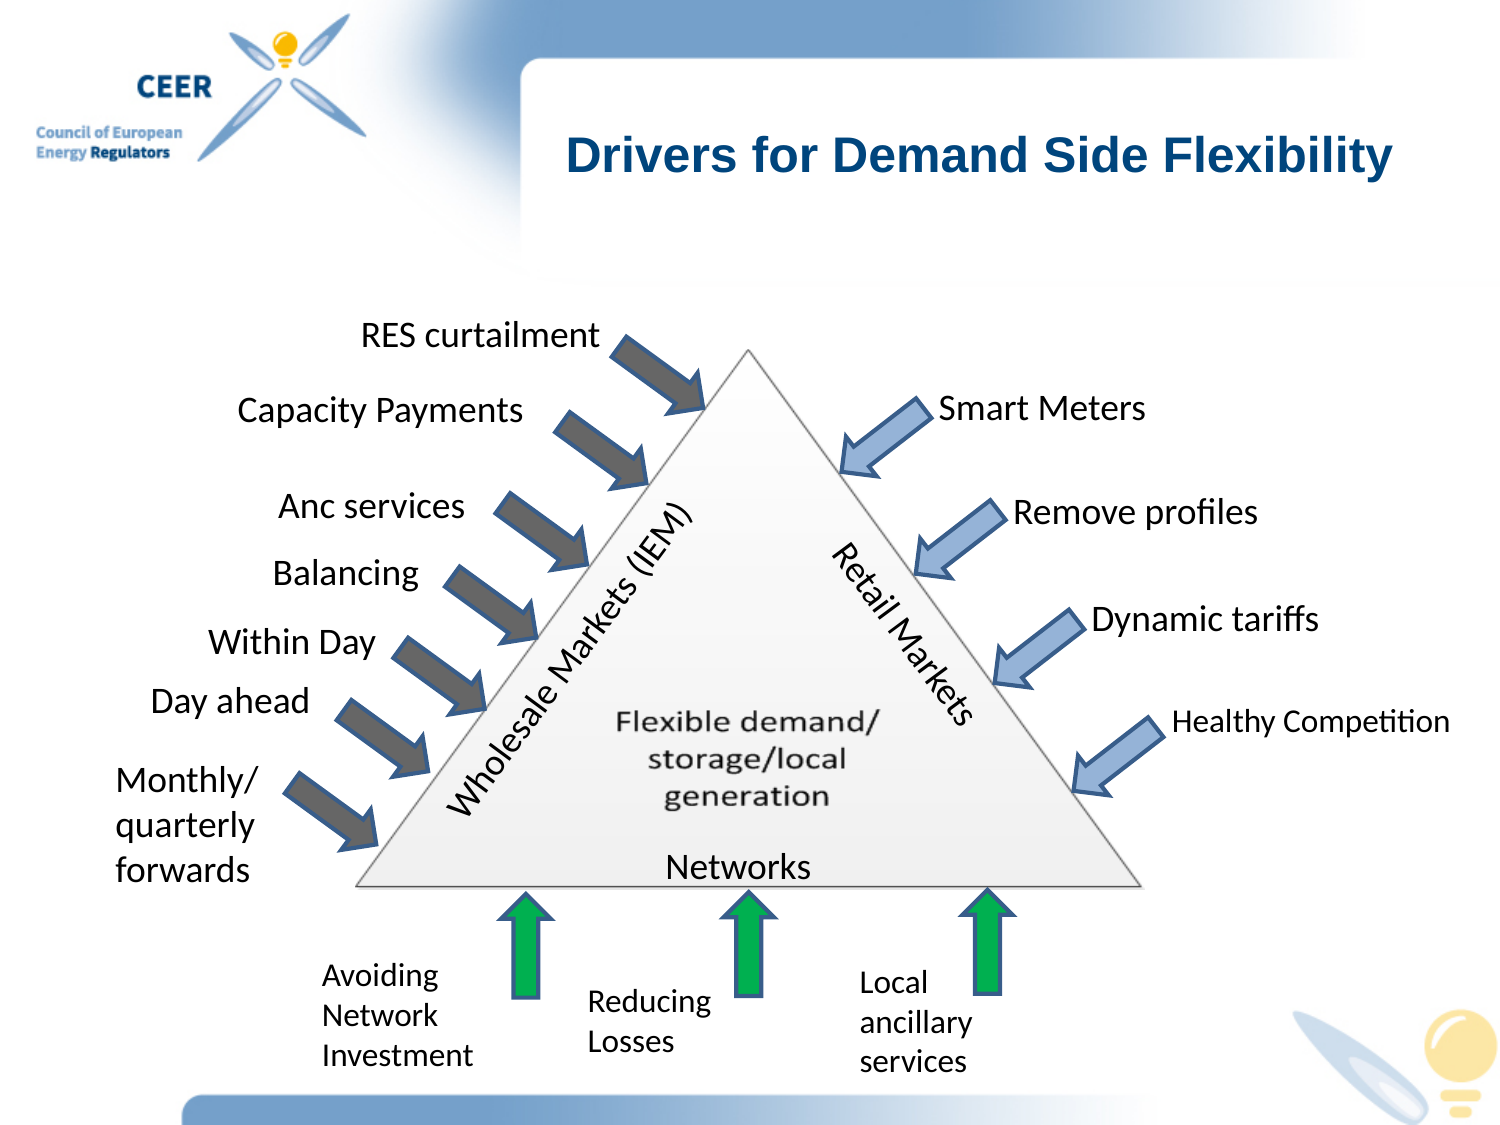

# Drivers for Demand Side Flexibility
RES curtailment
Smart Meters
Capacity Payments
Anc services
Remove profiles
Balancing
Dynamic tariffs
Wholesale Markets (IEM)
Within Day
Retail Markets
Day ahead
Healthy Competition
Monthly/
quarterly
forwards
Networks
Avoiding
Network
Investment
Local ancillary
services
Reducing
Losses